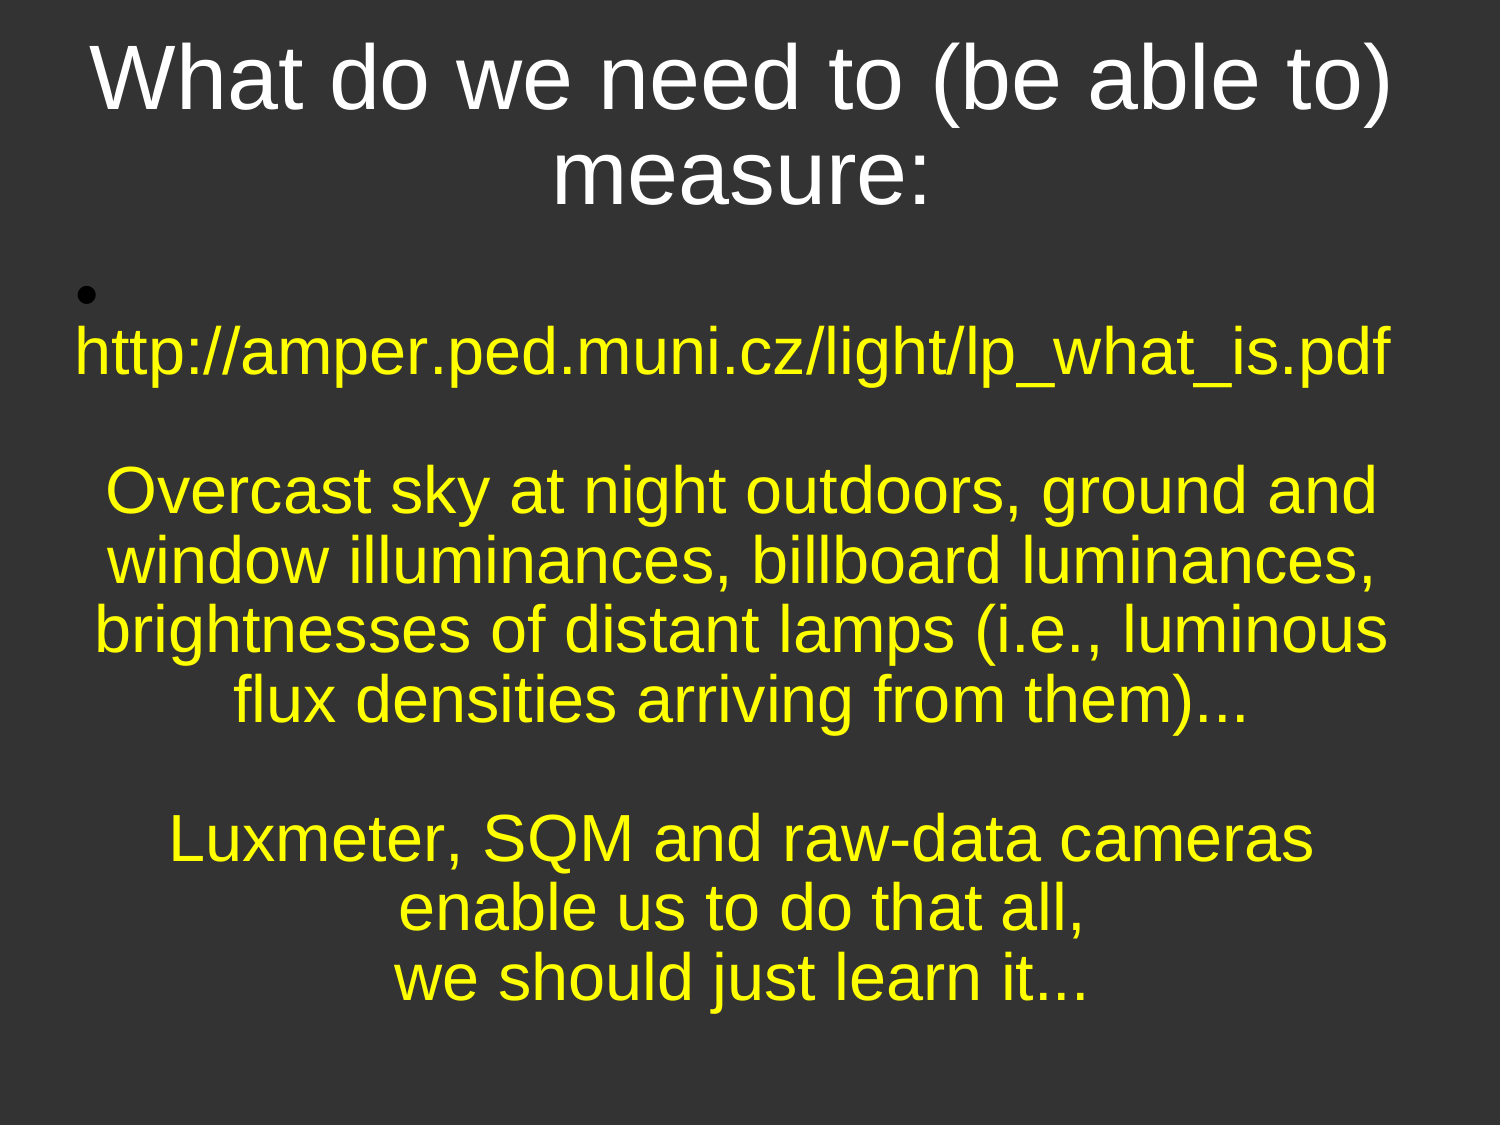

# What do we need to (be able to) measure: http://amper.ped.muni.cz/light/lp_what_is.pdf Overcast sky at night outdoors, ground and window illuminances, billboard luminances, brightnesses of distant lamps (i.e., luminous flux densities arriving from them)... Luxmeter, SQM and raw-data cameras enable us to do that all, we should just learn it...